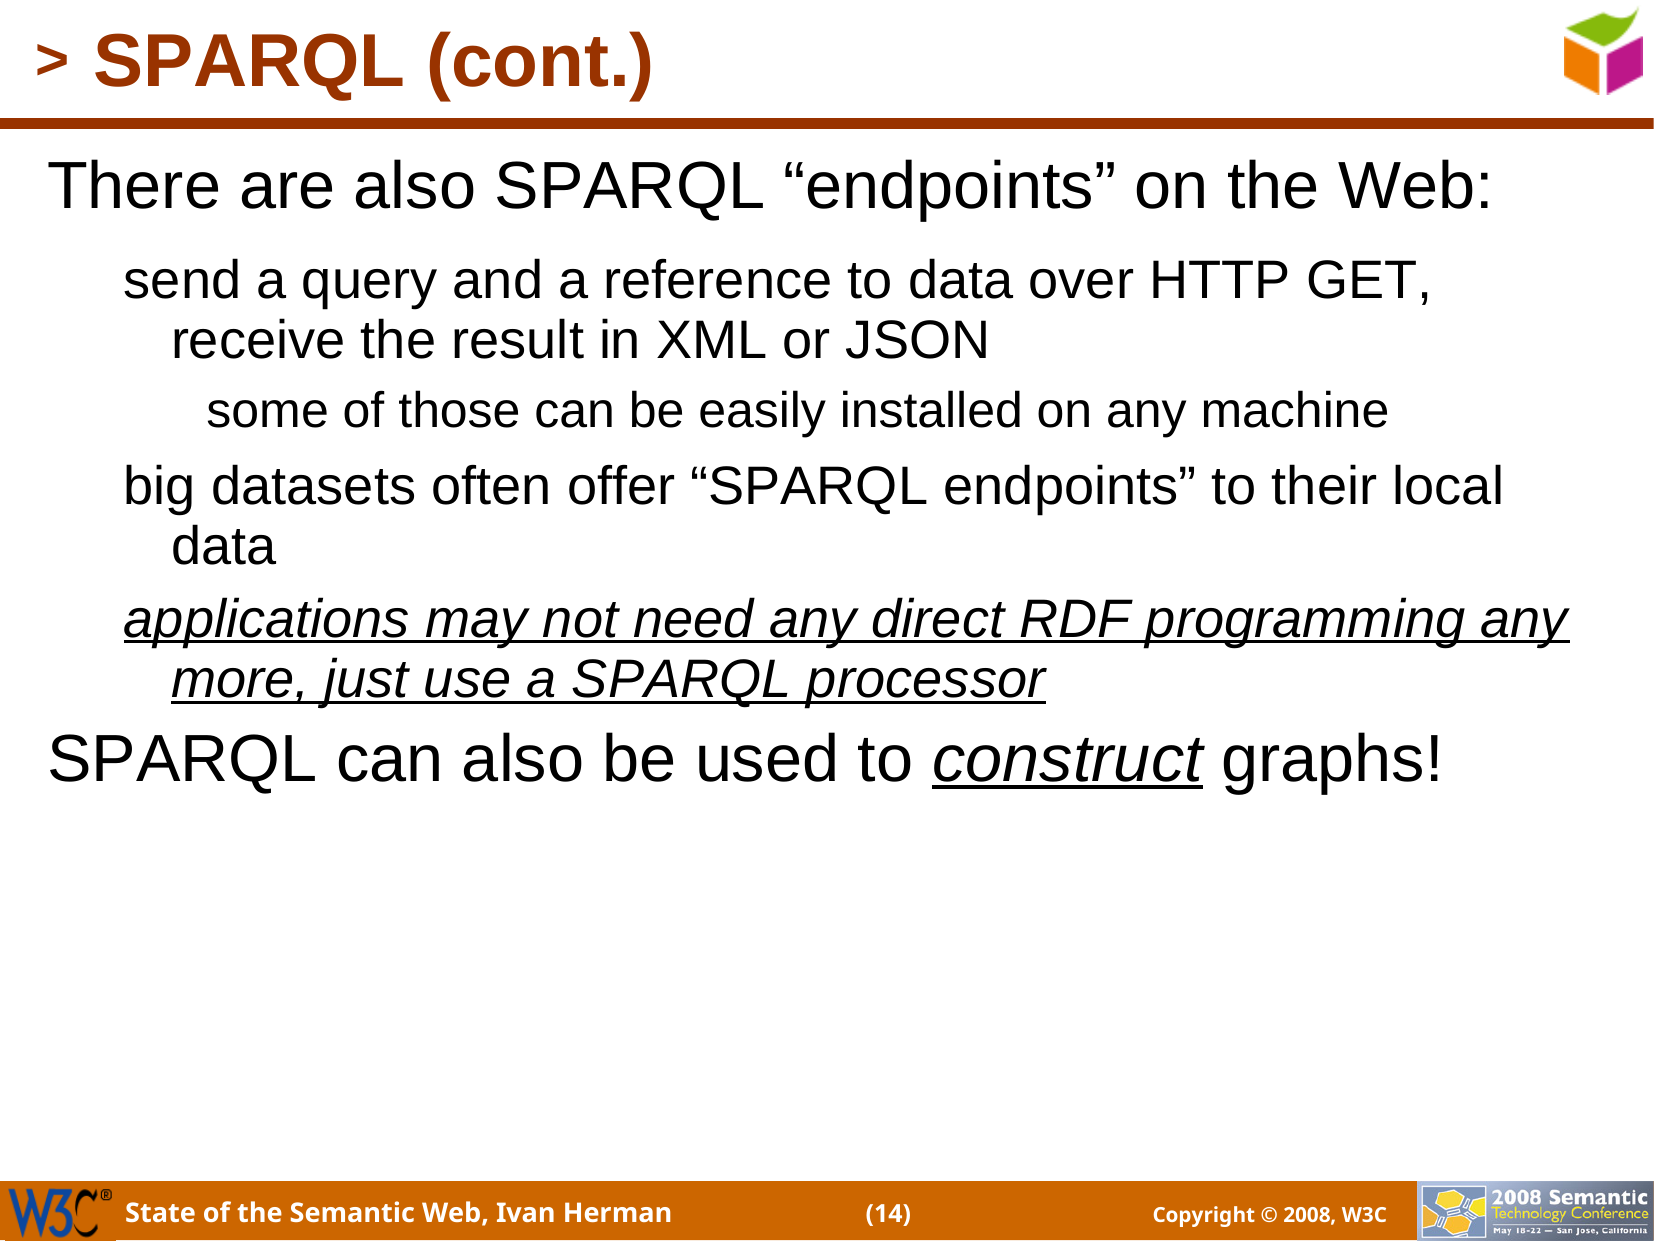

# SPARQL (cont.)
There are also SPARQL “endpoints” on the Web:
send a query and a reference to data over HTTP GET, receive the result in XML or JSON
some of those can be easily installed on any machine
big datasets often offer “SPARQL endpoints” to their local data
applications may not need any direct RDF programming any more, just use a SPARQL processor
SPARQL can also be used to construct graphs!